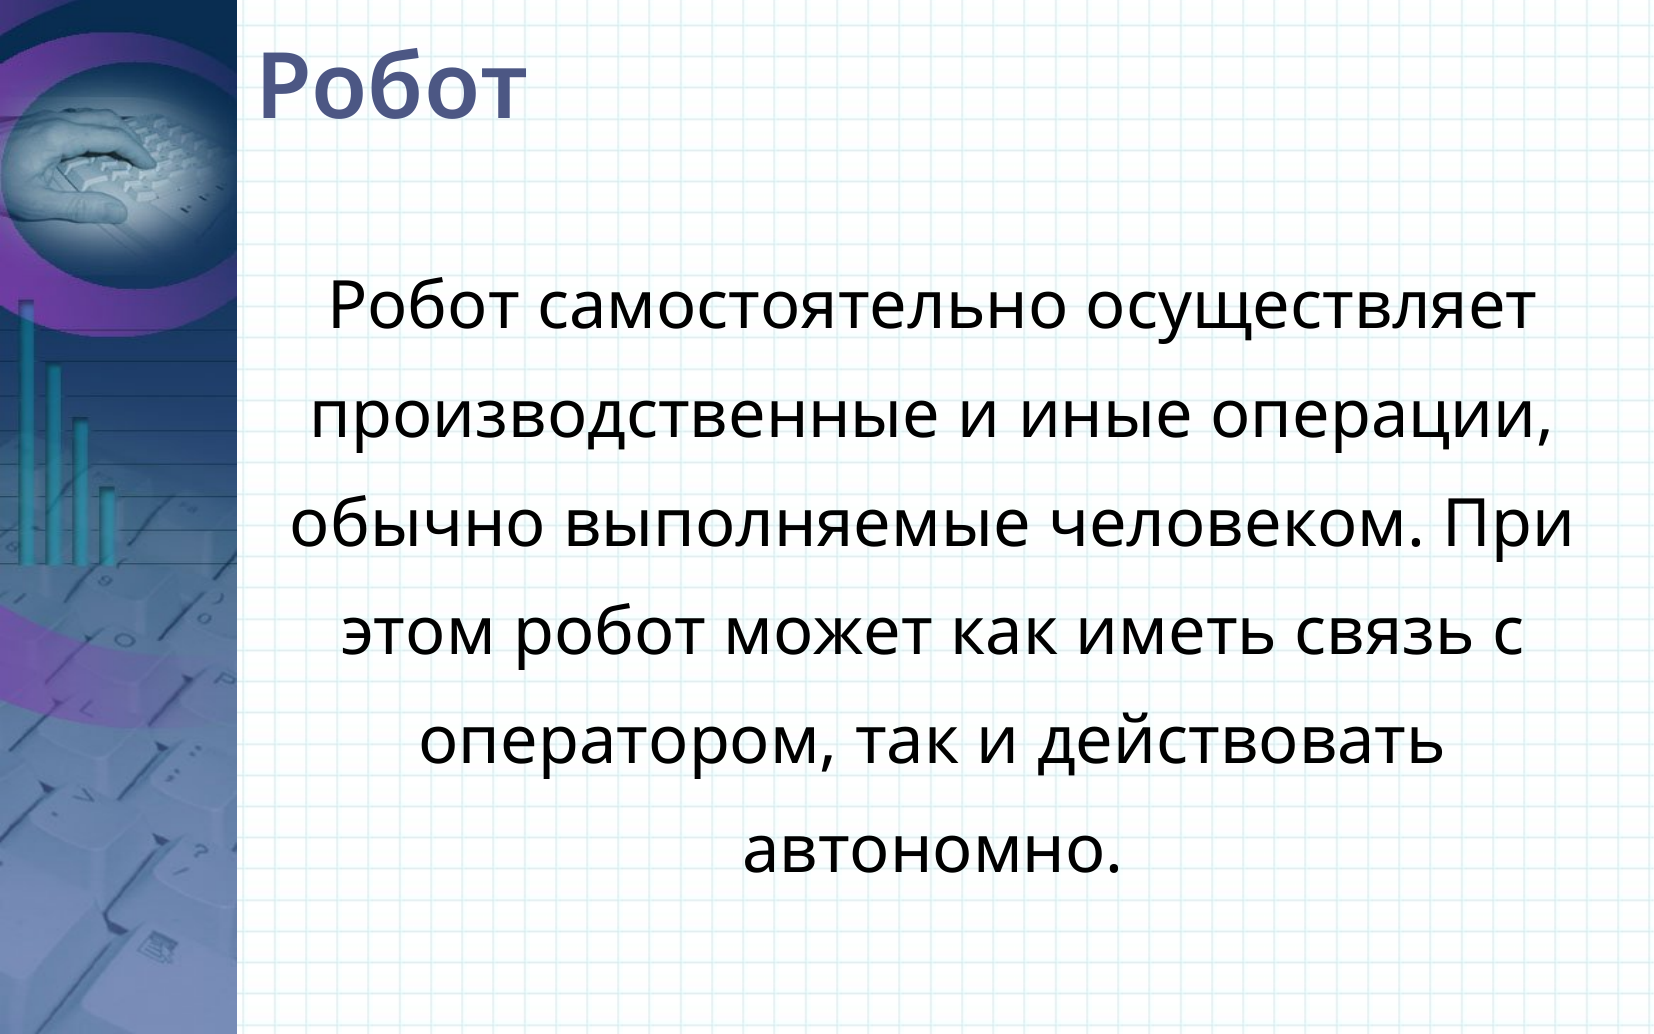

# Робот
Робот самостоятельно осуществляет производственные и иные операции, обычно выполняемые человеком. При этом робот может как иметь связь с оператором, так и действовать автономно.